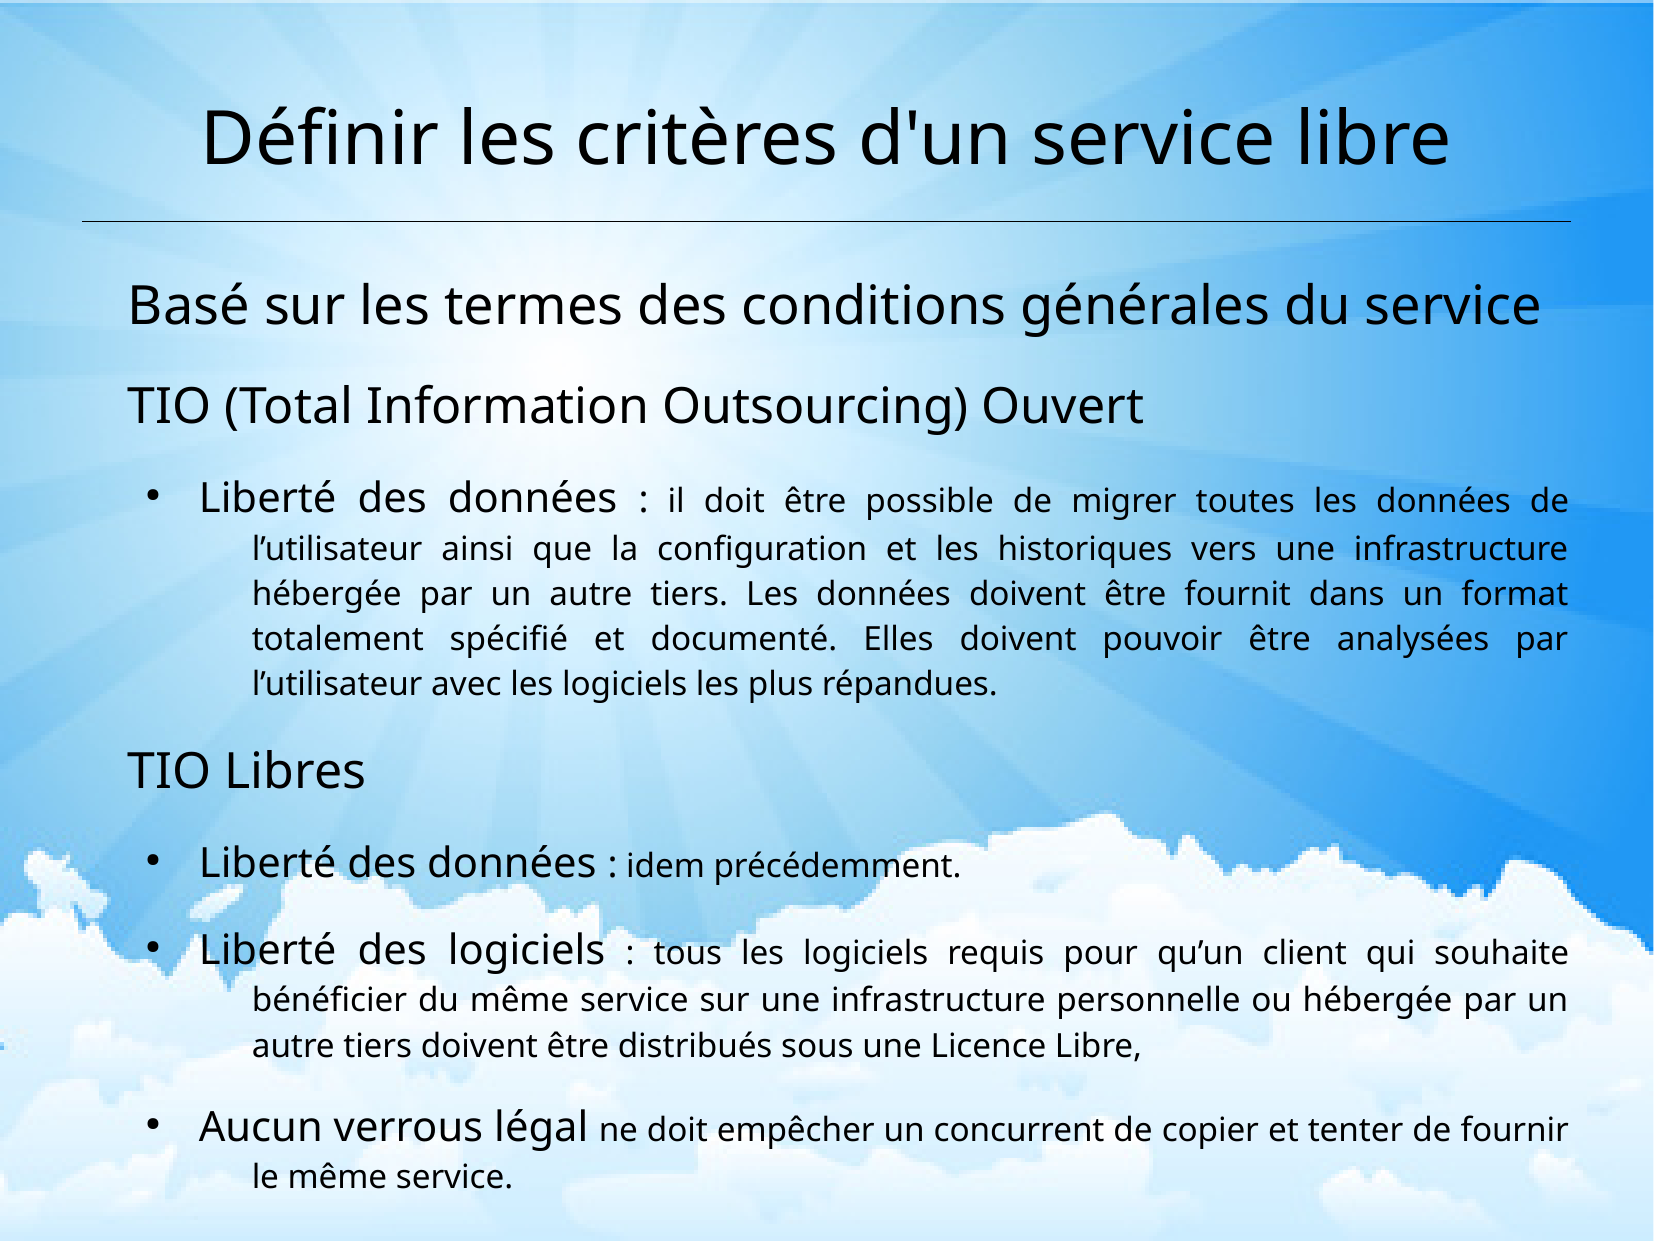

# Définir les critères d'un service libre
Basé sur les termes des conditions générales du service
TIO (Total Information Outsourcing) Ouvert
Liberté des données : il doit être possible de migrer toutes les données de l’utilisateur ainsi que la configuration et les historiques vers une infrastructure hébergée par un autre tiers. Les données doivent être fournit dans un format totalement spécifié et documenté. Elles doivent pouvoir être analysées par l’utilisateur avec les logiciels les plus répandues.
TIO Libres
Liberté des données : idem précédemment.
Liberté des logiciels : tous les logiciels requis pour qu’un client qui souhaite bénéficier du même service sur une infrastructure personnelle ou hébergée par un autre tiers doivent être distribués sous une Licence Libre,
Aucun verrous légal ne doit empêcher un concurrent de copier et tenter de fournir le même service.
Source : FFI (Foundation for a Free Information Infrastructure )